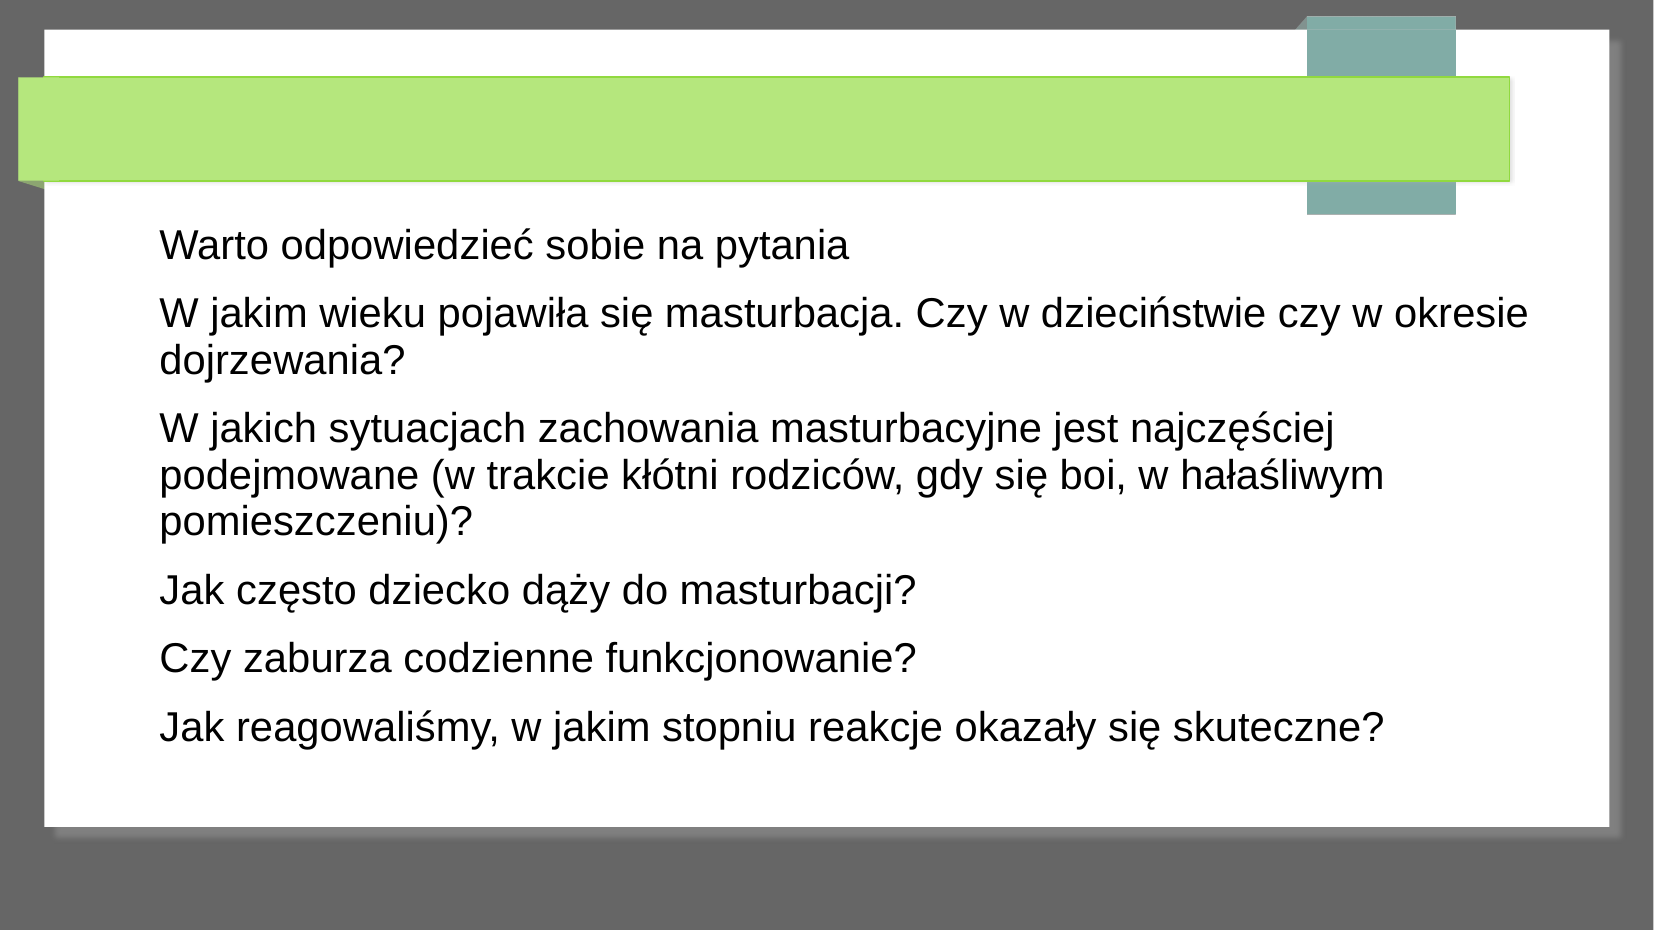

#
Warto odpowiedzieć sobie na pytania
W jakim wieku pojawiła się masturbacja. Czy w dzieciństwie czy w okresie dojrzewania?
W jakich sytuacjach zachowania masturbacyjne jest najczęściej podejmowane (w trakcie kłótni rodziców, gdy się boi, w hałaśliwym pomieszczeniu)?
Jak często dziecko dąży do masturbacji?
Czy zaburza codzienne funkcjonowanie?
Jak reagowaliśmy, w jakim stopniu reakcje okazały się skuteczne?